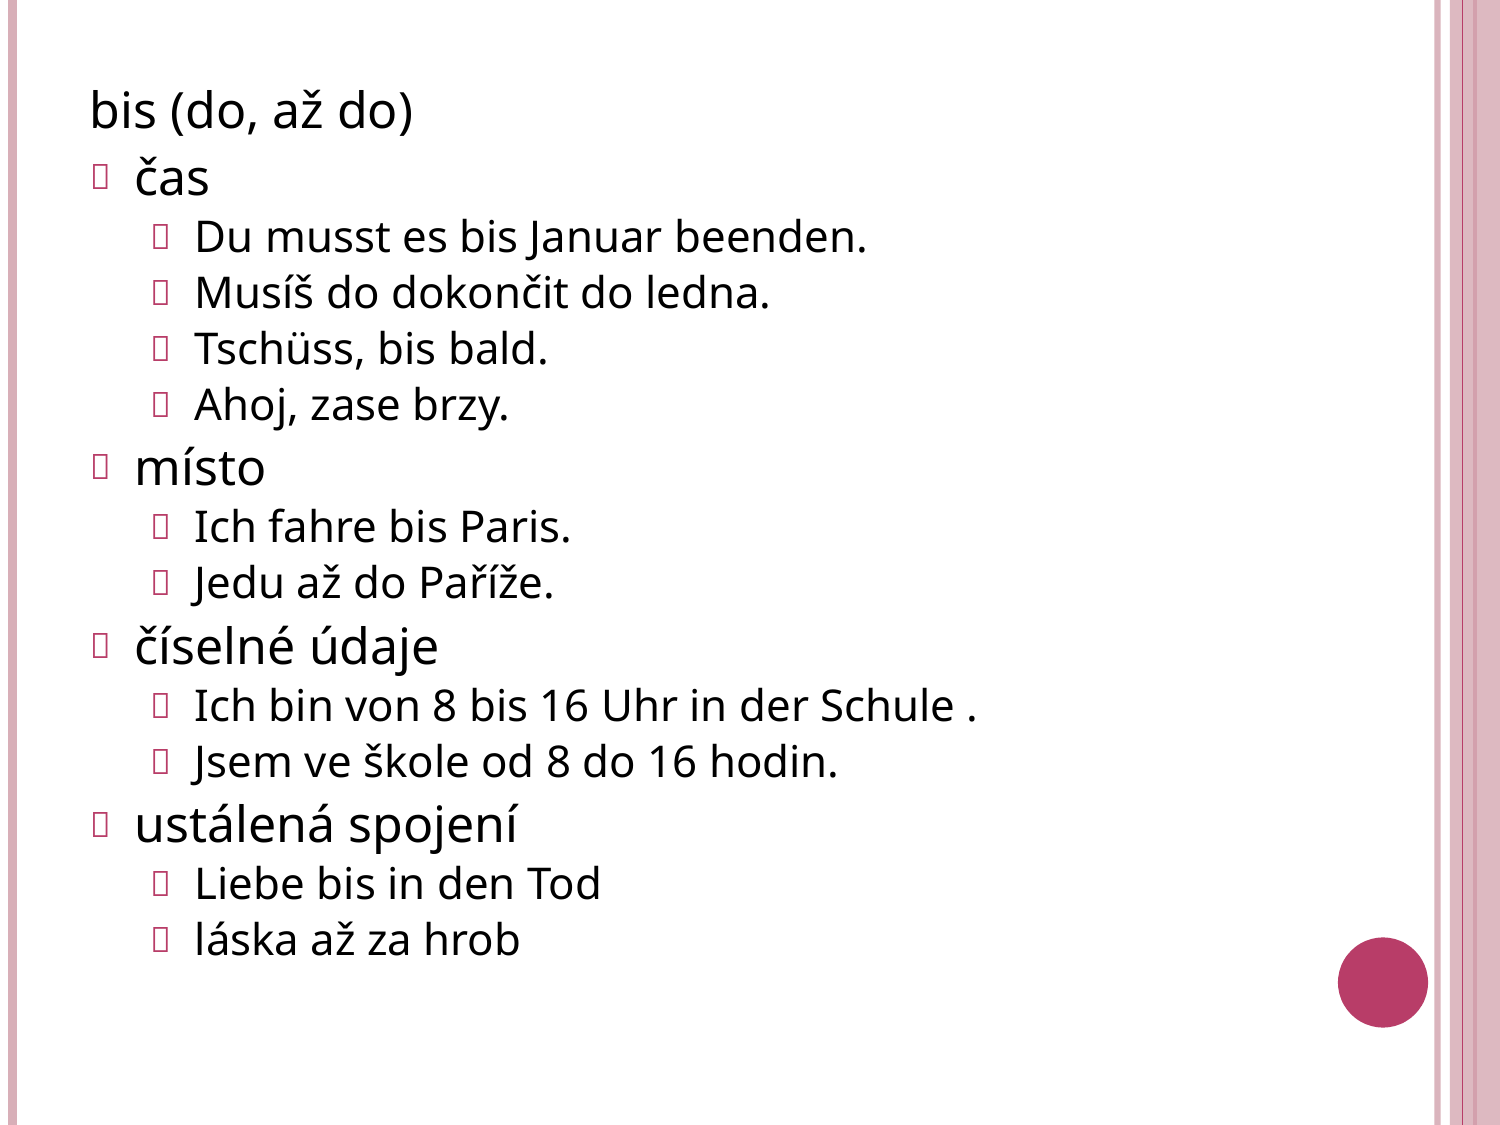

# bis (do, až do)
čas
Du musst es bis Januar beenden.
Musíš do dokončit do ledna.
Tschüss, bis bald.
Ahoj, zase brzy.
místo
Ich fahre bis Paris.
Jedu až do Paříže.
číselné údaje
Ich bin von 8 bis 16 Uhr in der Schule .
Jsem ve škole od 8 do 16 hodin.
ustálená spojení
Liebe bis in den Tod
láska až za hrob